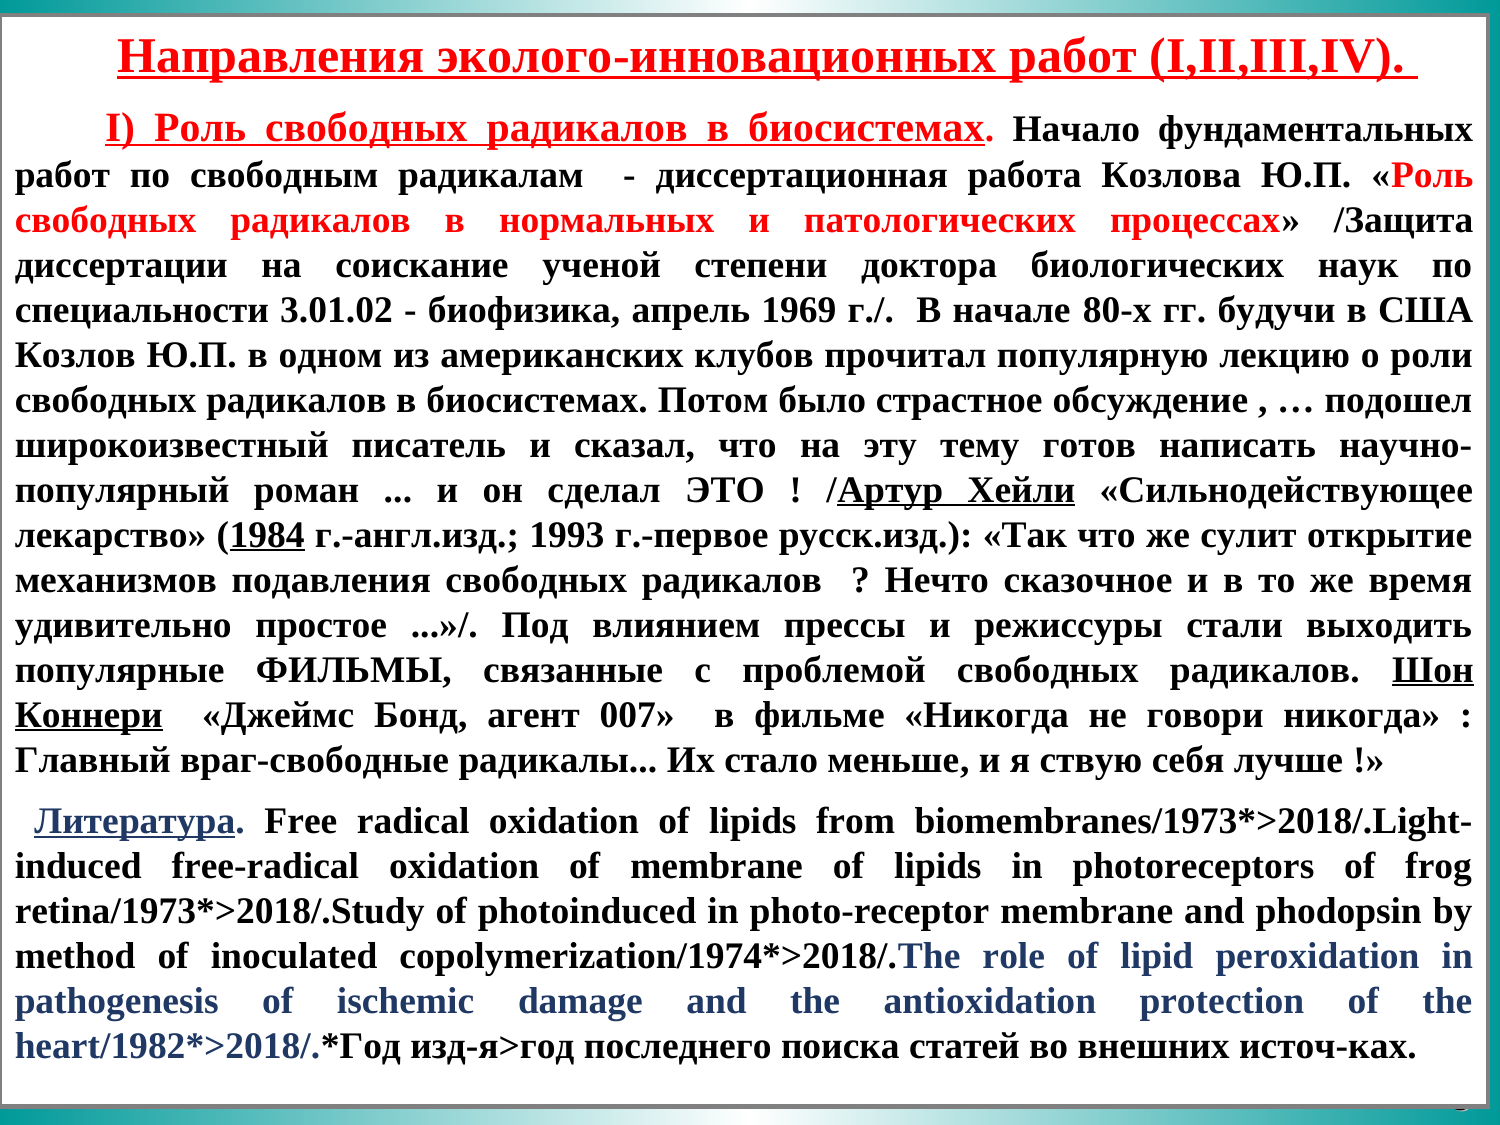

# Направления эколого-инновационных работ (I,II,III,IV).
 I) Роль свободных радикалов в биосистемах. Начало фундаментальных работ по свободным радикалам - диссертационная работа Козлова Ю.П. «Роль cвободных радикалов в нормальных и патологических процессах» /Защита диссертации на соискание ученой степени доктора биологических наук по специальности 3.01.02 - биофизика, апрель 1969 г./. В начале 80-х гг. будучи в США Козлов Ю.П. в одном из американских клубов прочитал популярную лекцию о роли свободных радикалов в биосистемах. Потом было страстное обсуждение , … подошел широкоизвестный писатель и сказал, что на эту тему готов написать научно-популярный роман ... и он сделал ЭТО ! /Артур Хейли «Сильнодействующее лекарство» (1984 г.-англ.изд.; 1993 г.-первое русск.изд.): «Так что же сулит открытие механизмов подавления свободных радикалов ? Нечто сказочное и в то же время удивительно простое ...»/. Под влиянием прессы и режиссуры стали выходить популярные ФИЛЬМЫ, связанные с проблемой свободных радикалов. Шон Коннери «Джеймс Бонд, агент 007» в фильме «Никогда не говори никогда» : Главный враг-свободные радикалы... Их стало меньше, и я ствую себя лучше !»
 Литература. Free radical oxidation of lipids from biomembranes/1973*>2018/.Light-induced free-radical oxidation of membrane of lipids in photoreceptors of frog retina/1973*>2018/.Study of photoinduced in photo-receptor membrane and phodopsin by method of inoculated copolymerization/1974*>2018/.The role of lipid peroxidation in pathogenesis of ischemic damage and the antioxidation protection of the heart/1982*>2018/.*Год изд-я>год последнего поиска статей во внешних источ-ках.